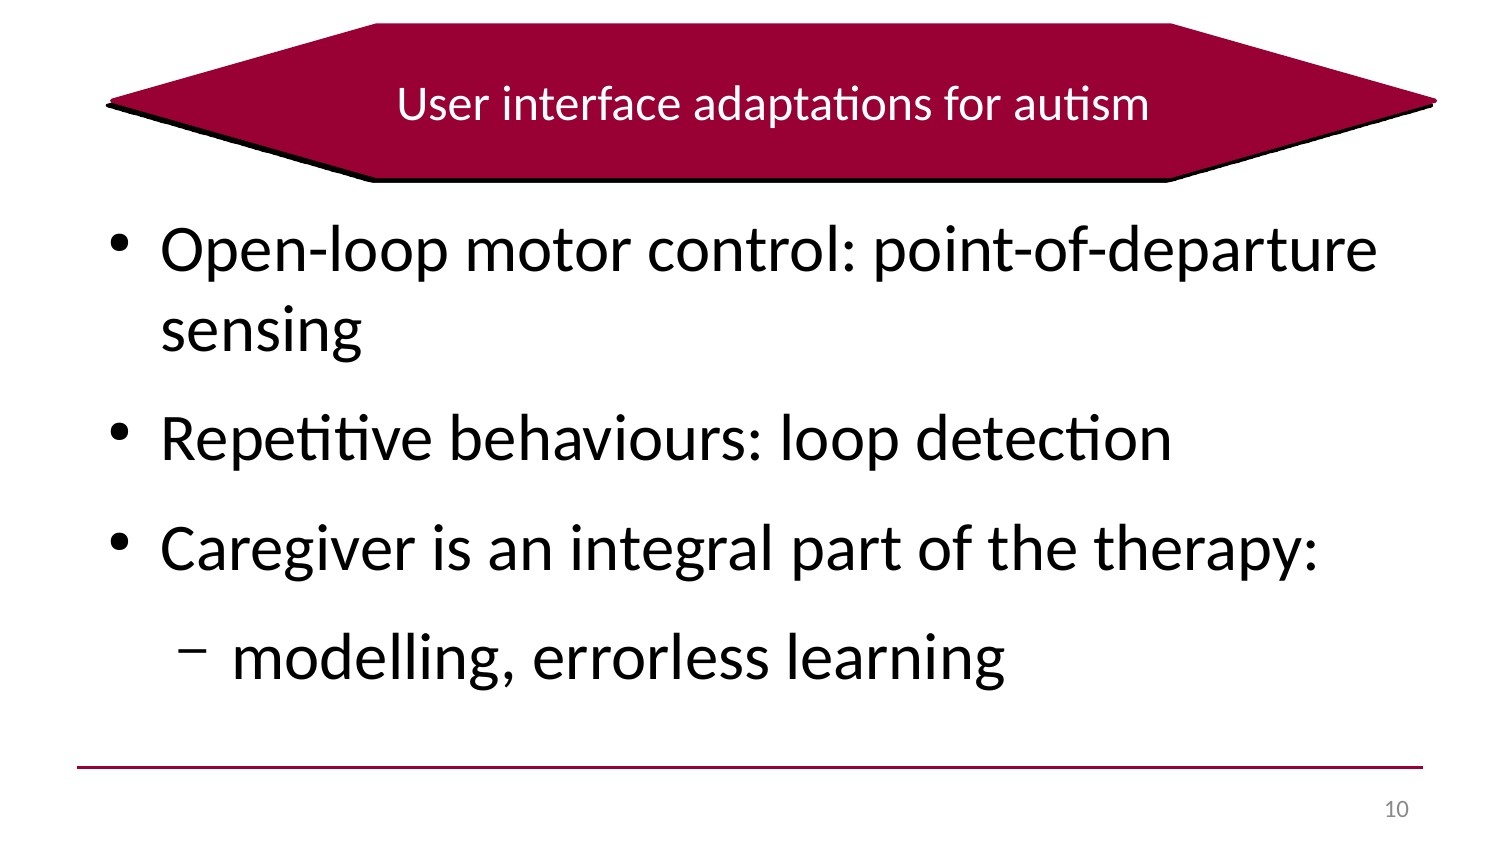

User interface adaptations for autism
# Open-loop motor control: point-of-departure sensing
Repetitive behaviours: loop detection
Caregiver is an integral part of the therapy:
modelling, errorless learning